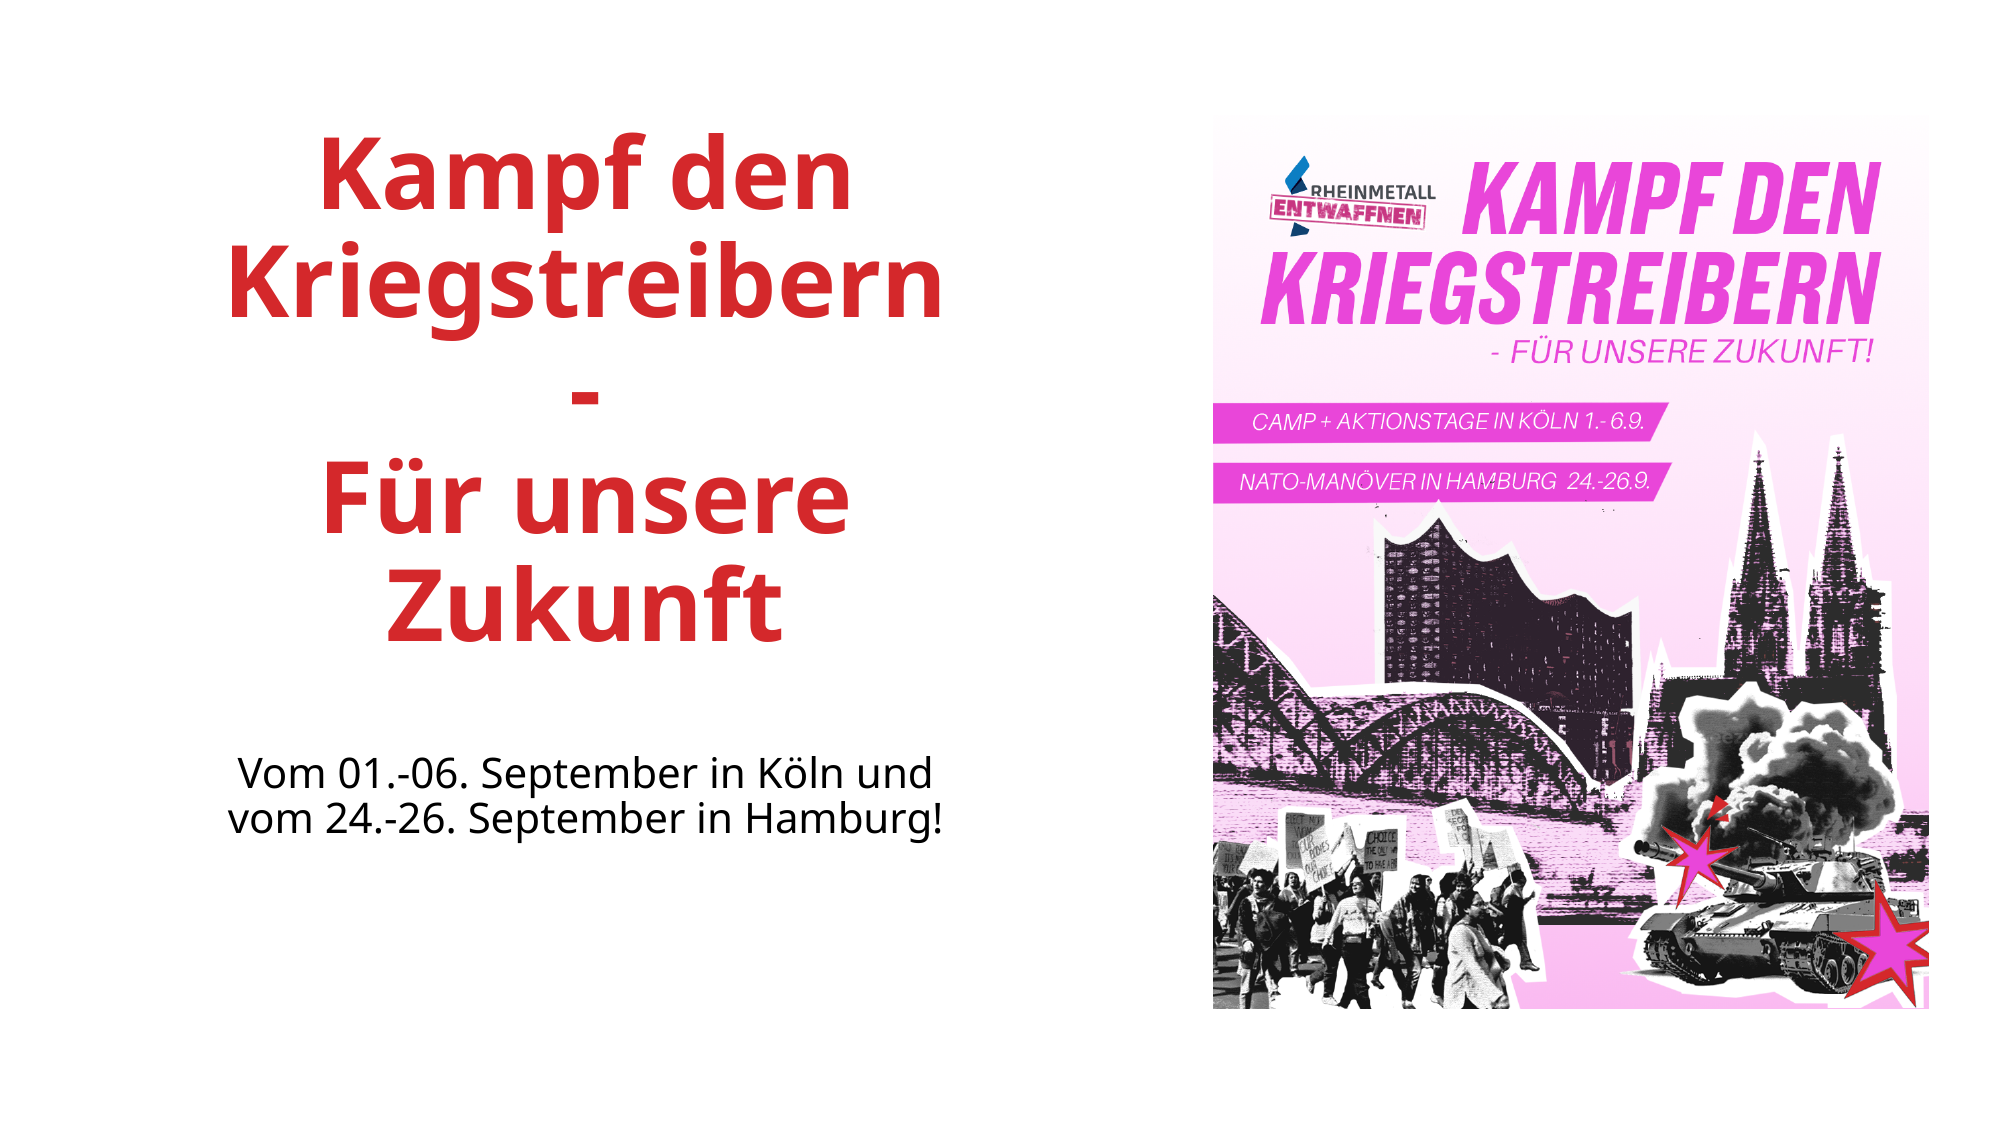

# Kampf den Kriegstreibern - Für unsere Zukunft
Vom 01.-06. September in Köln und vom 24.-26. September in Hamburg!